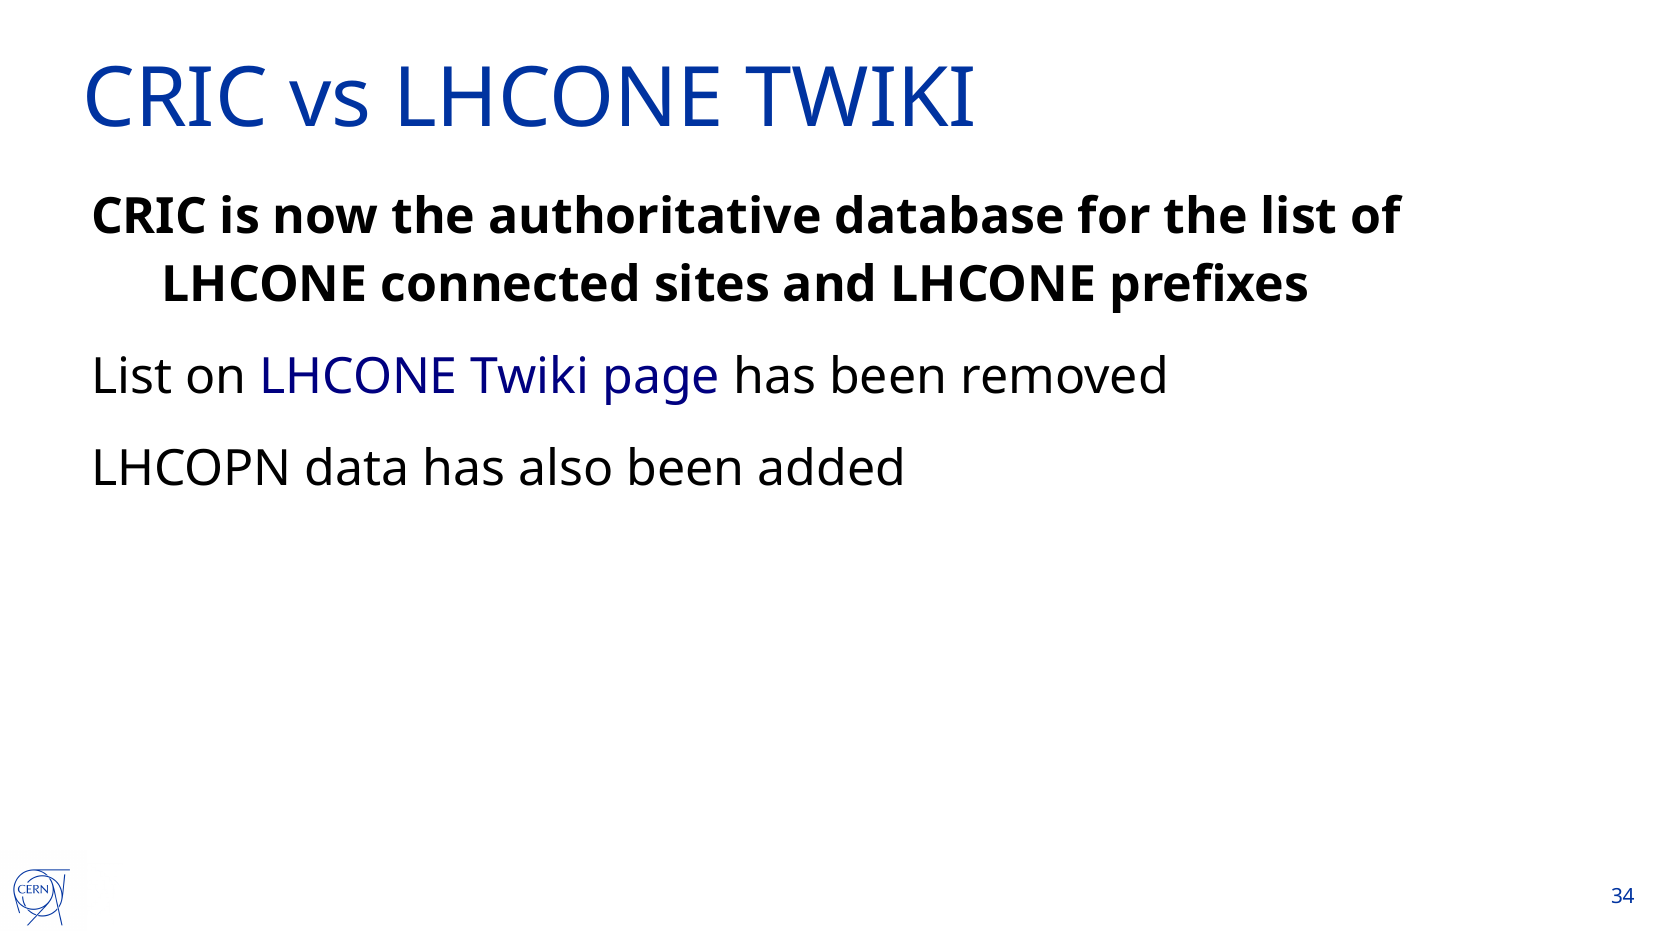

# CRIC vs LHCONE TWIKI
CRIC is now the authoritative database for the list of LHCONE connected sites and LHCONE prefixes
List on LHCONE Twiki page has been removed
LHCOPN data has also been added